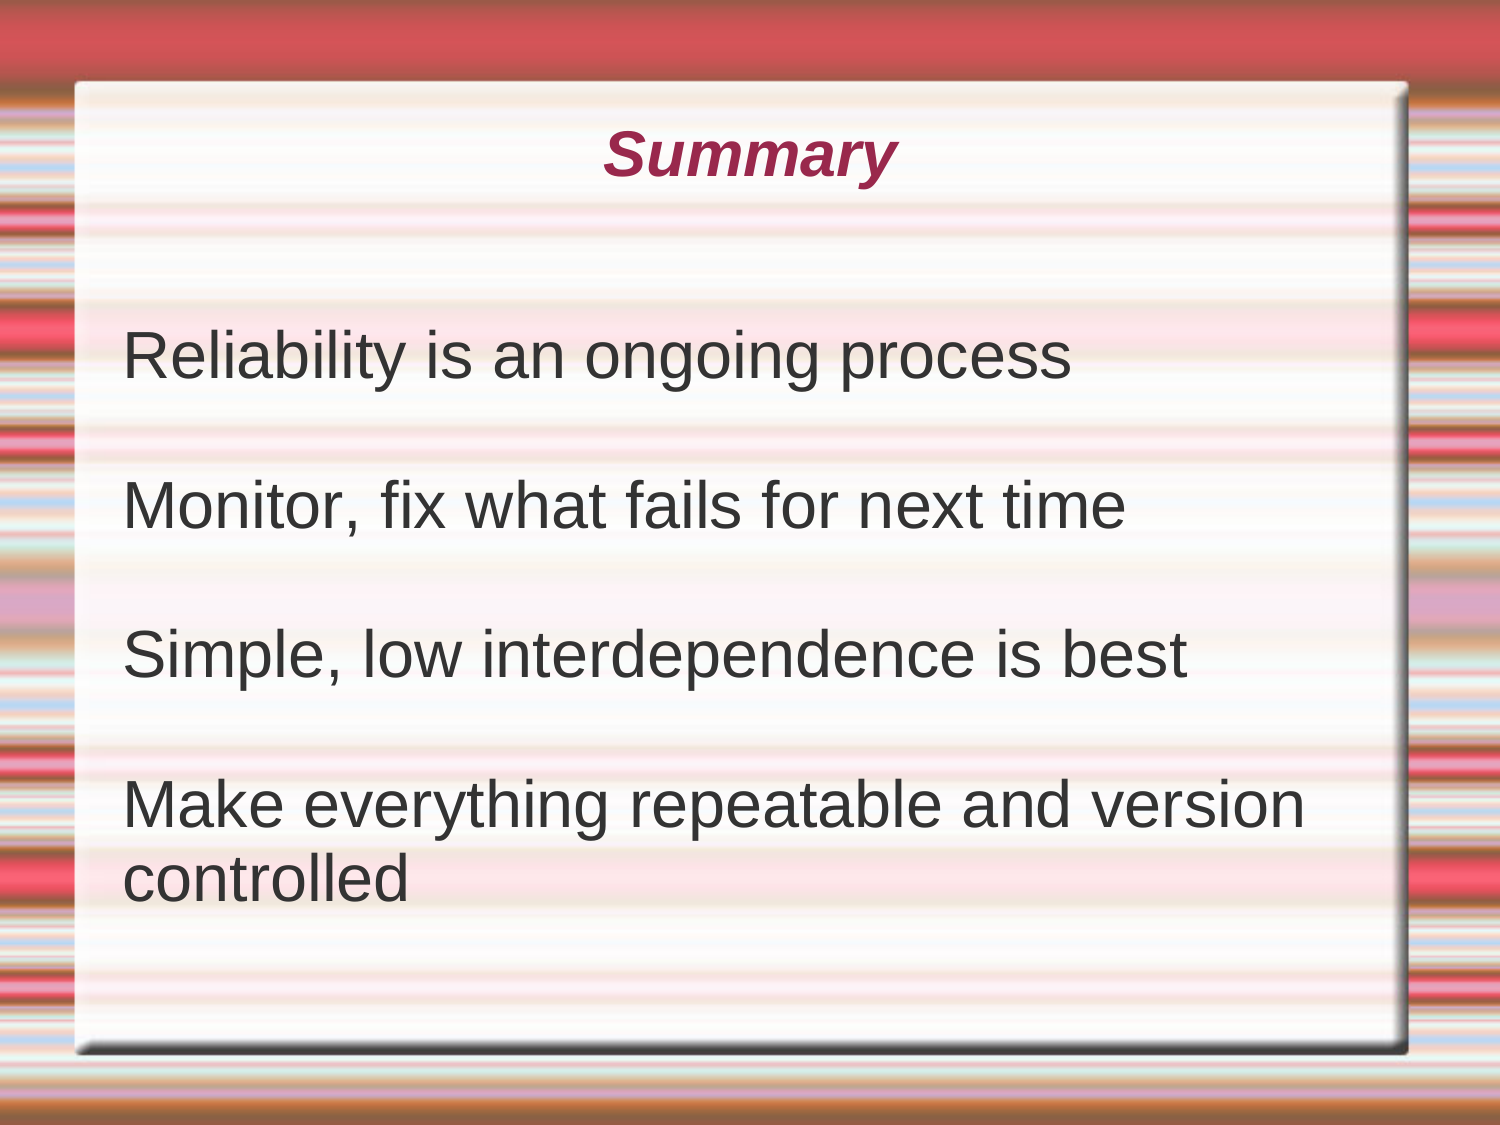

# Summary
Reliability is an ongoing process
Monitor, fix what fails for next time
Simple, low interdependence is best
Make everything repeatable and version controlled